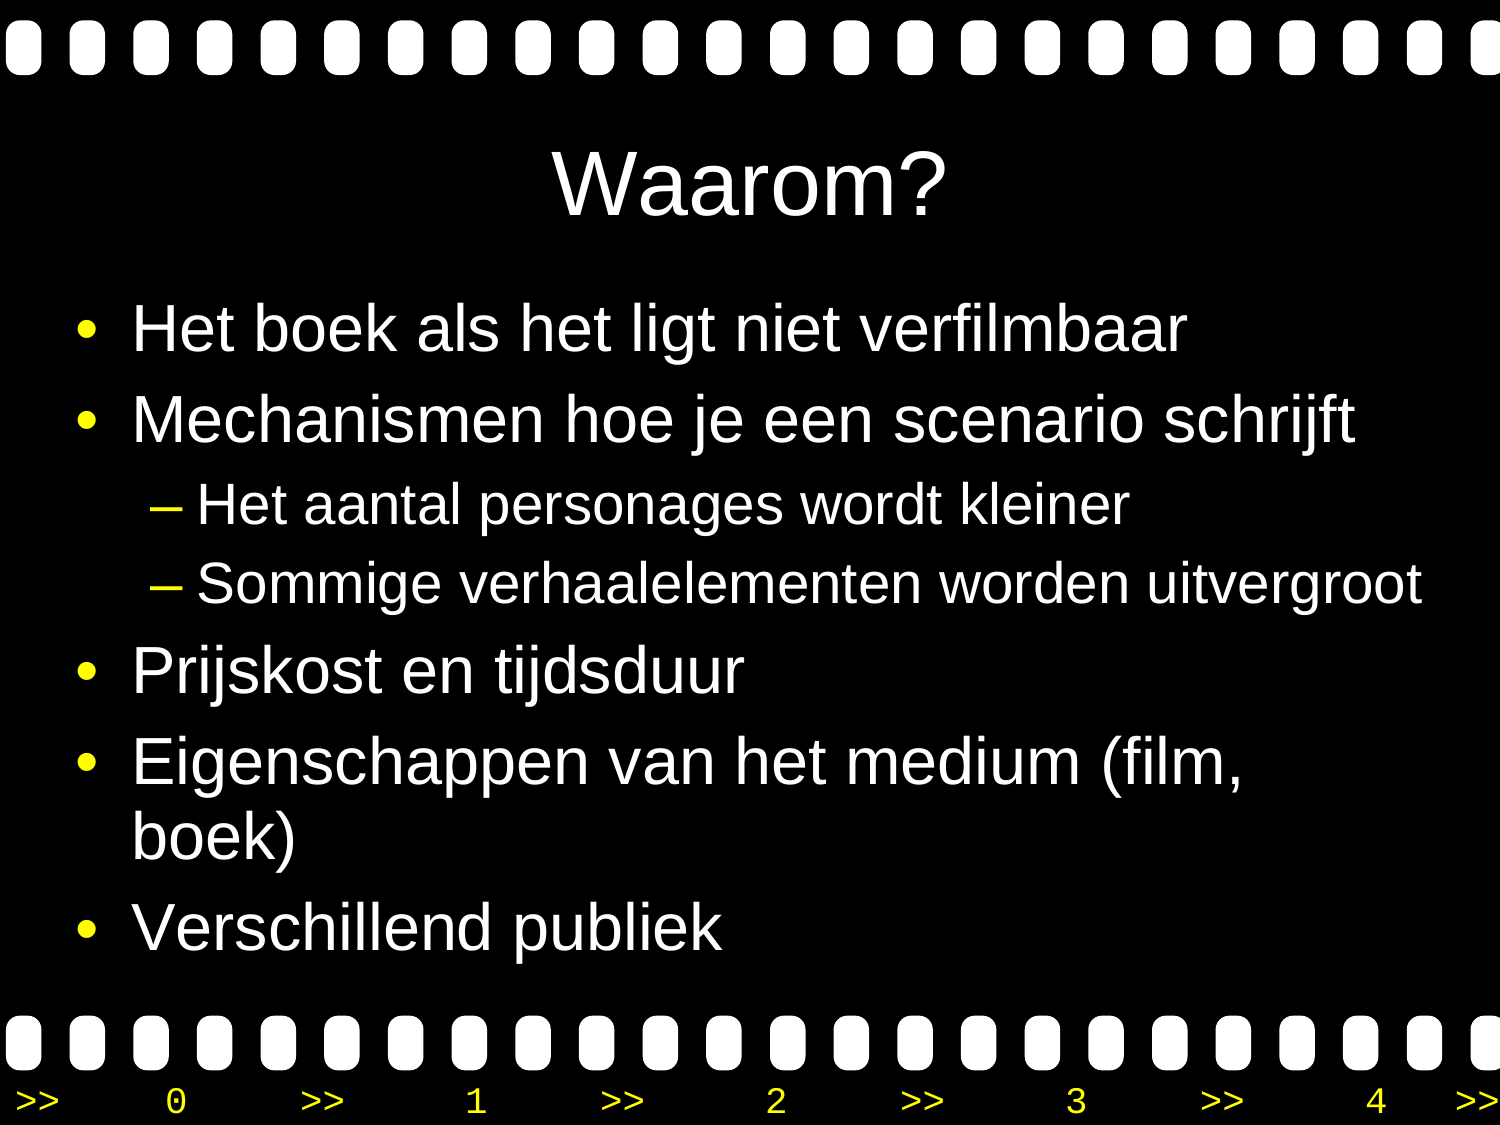

# Waarom?
Het boek als het ligt niet verfilmbaar
Mechanismen hoe je een scenario schrijft
Het aantal personages wordt kleiner
Sommige verhaalelementen worden uitvergroot
Prijskost en tijdsduur
Eigenschappen van het medium (film, boek)
Verschillend publiek